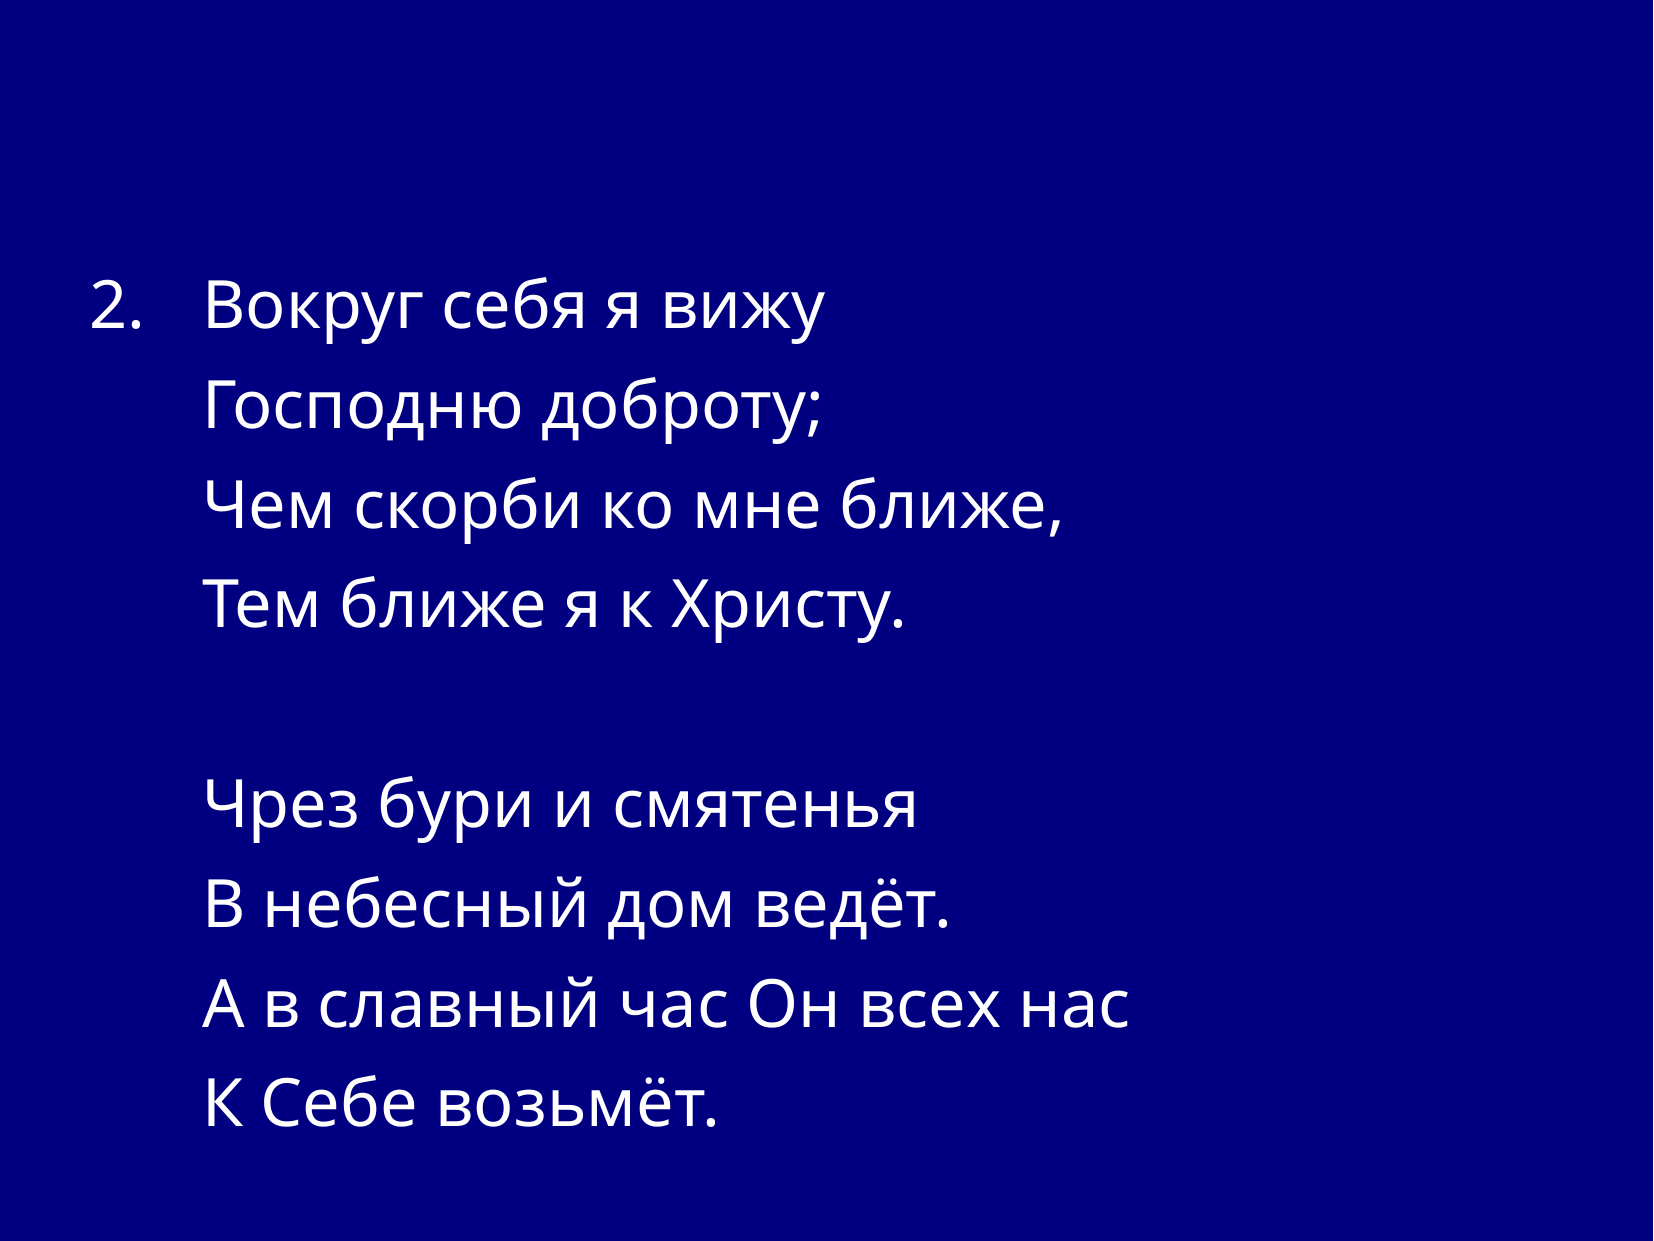

2.	Вокруг себя я вижу
	Господню доброту;
	Чем скорби ко мне ближе,
	Тем ближе я к Христу.
	Чрез бури и смятенья
	В небесный дом ведёт.
	А в славный час Он всех нас
	К Себе возьмёт.